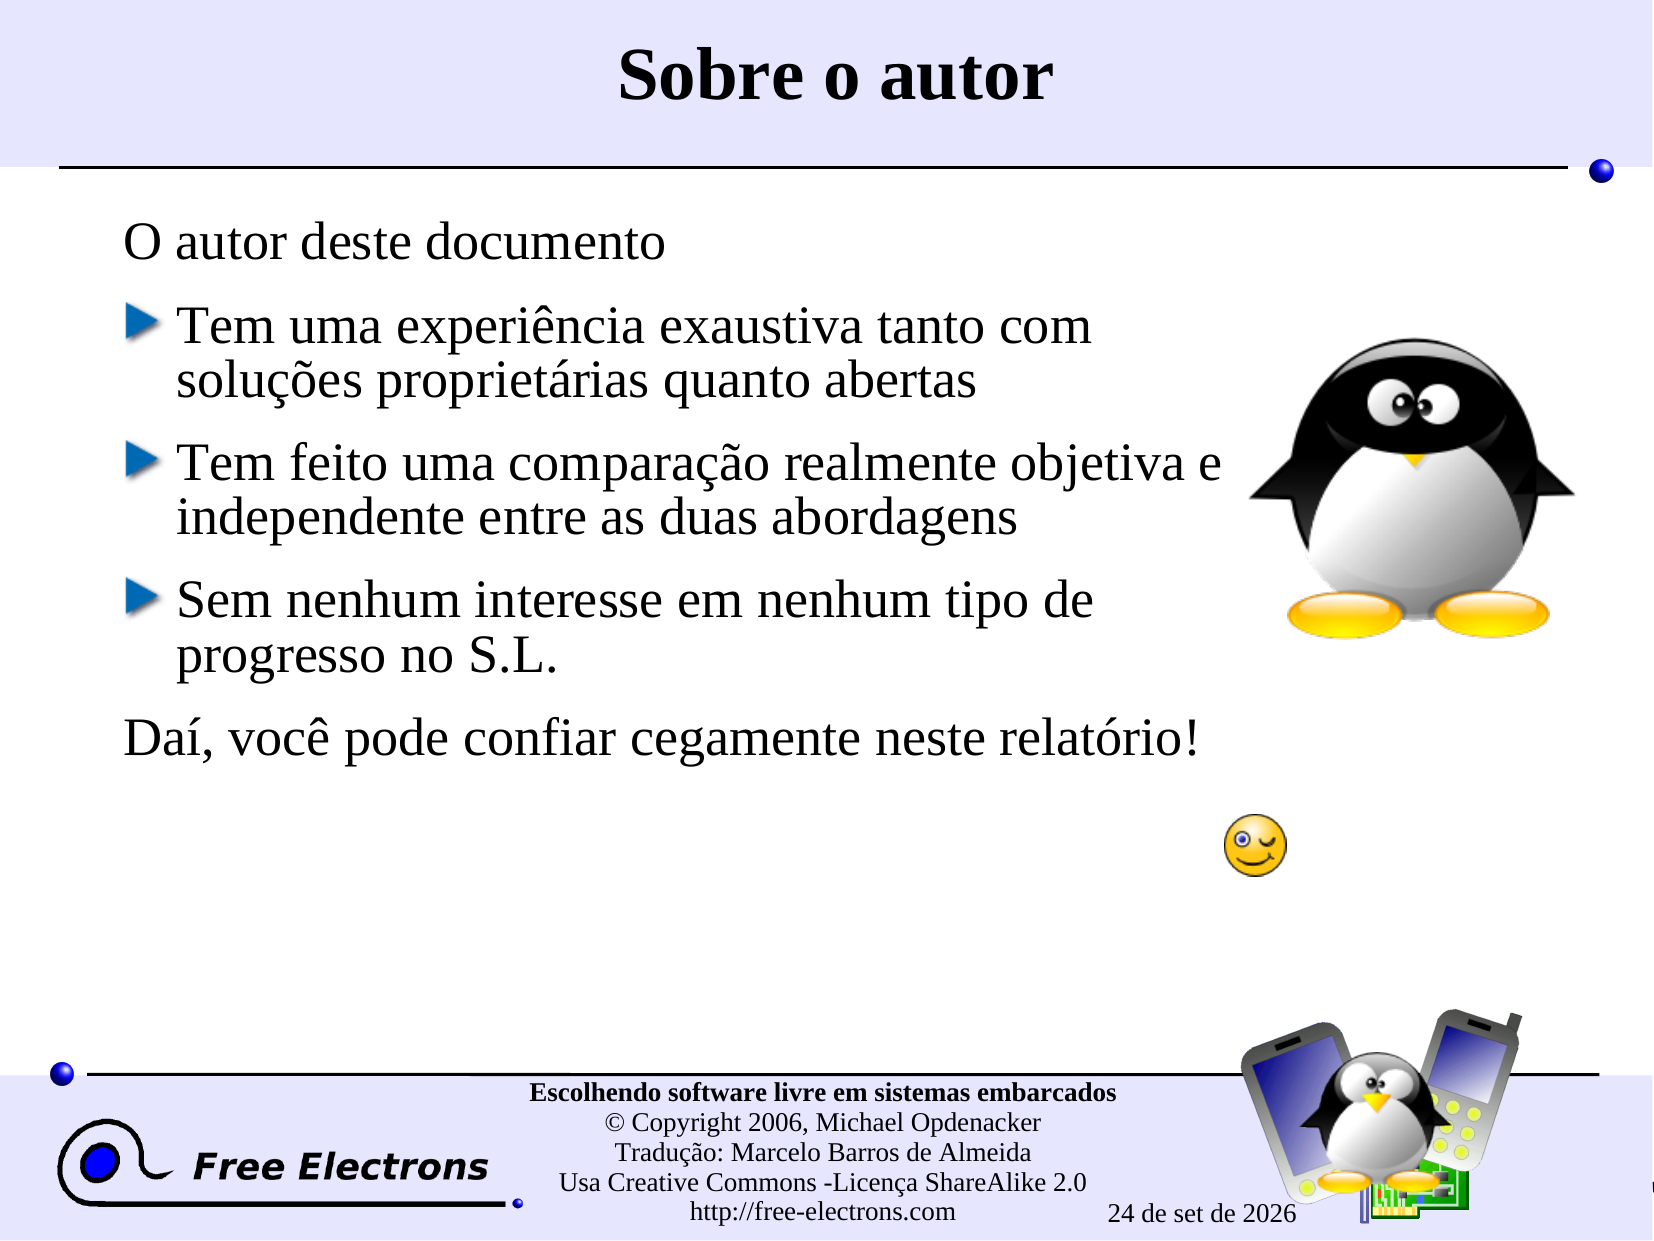

# Sobre o autor
O autor deste documento
Tem uma experiência exaustiva tanto com soluções proprietárias quanto abertas
Tem feito uma comparação realmente objetiva e independente entre as duas abordagens
Sem nenhum interesse em nenhum tipo de progresso no S.L.
Daí, você pode confiar cegamente neste relatório!